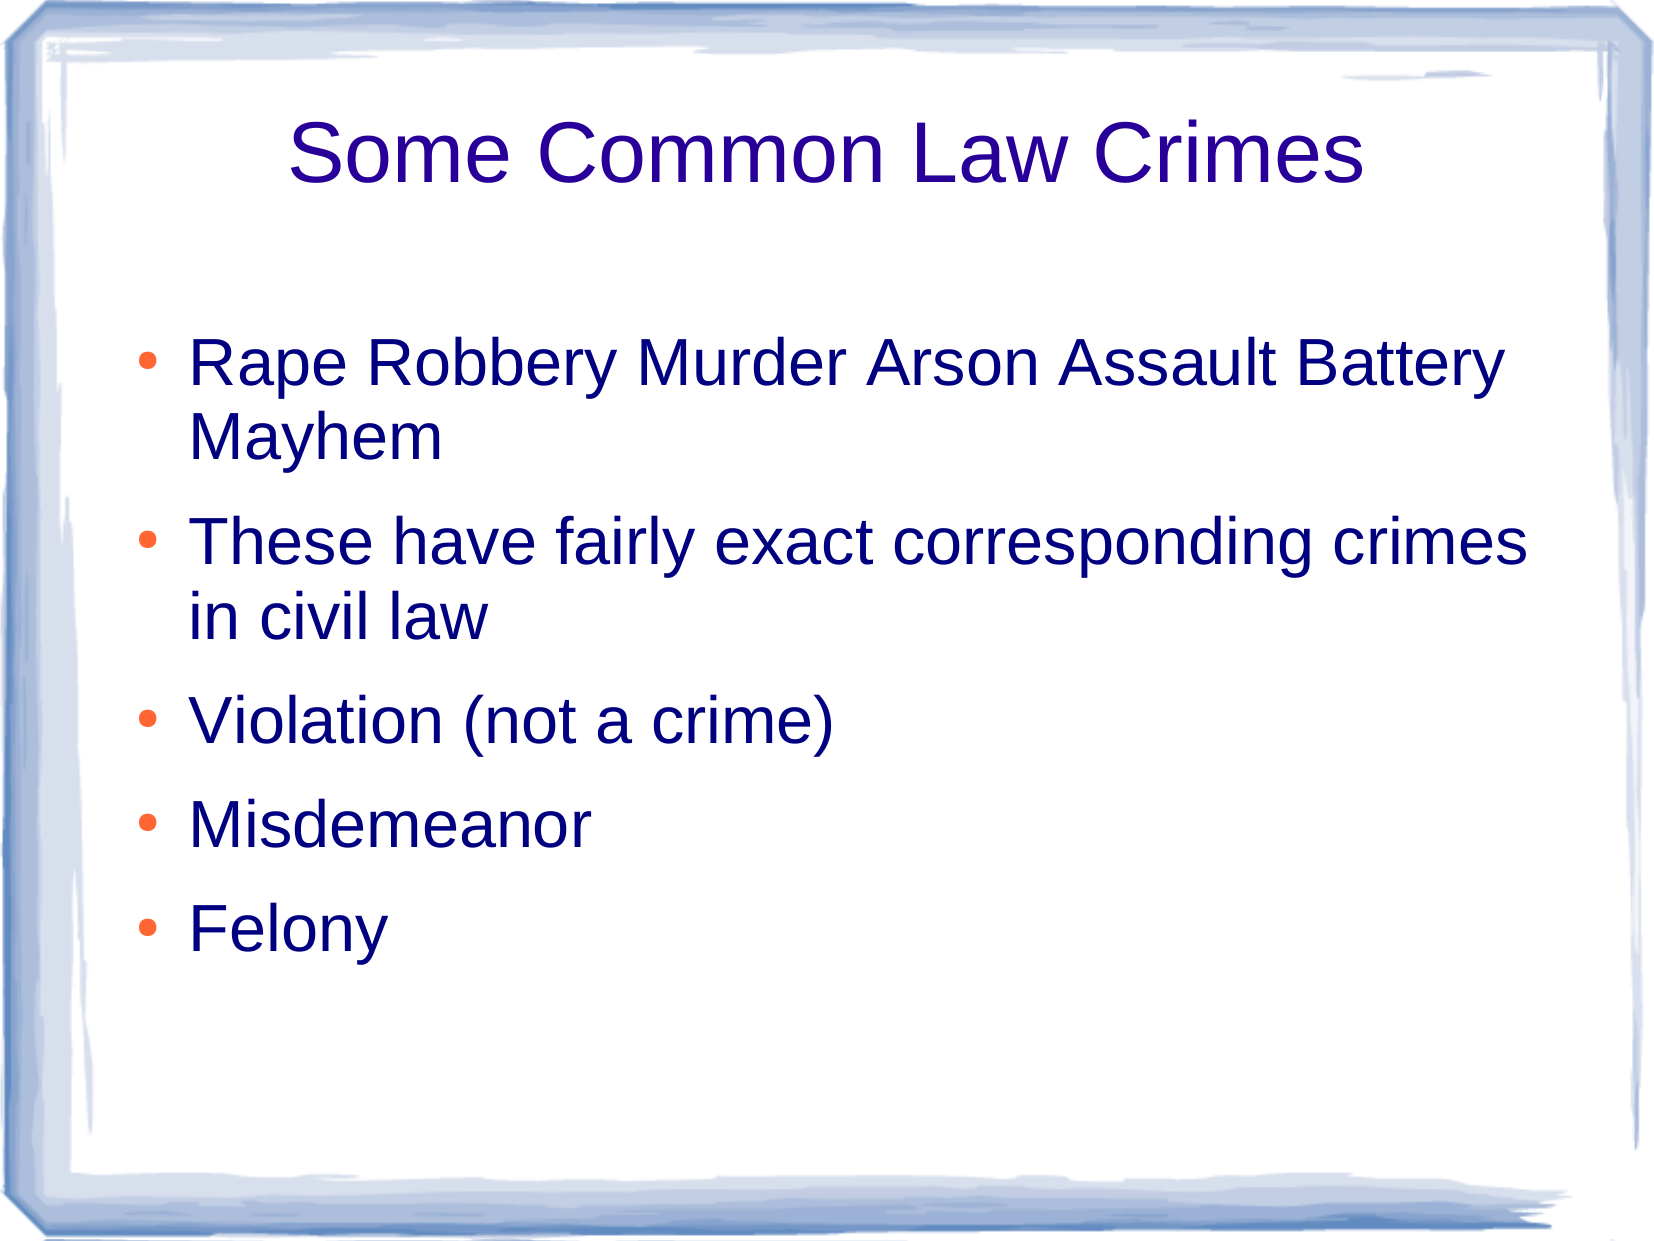

# Some Common Law Crimes
Rape Robbery Murder Arson Assault Battery Mayhem
These have fairly exact corresponding crimes in civil law
Violation (not a crime)
Misdemeanor
Felony